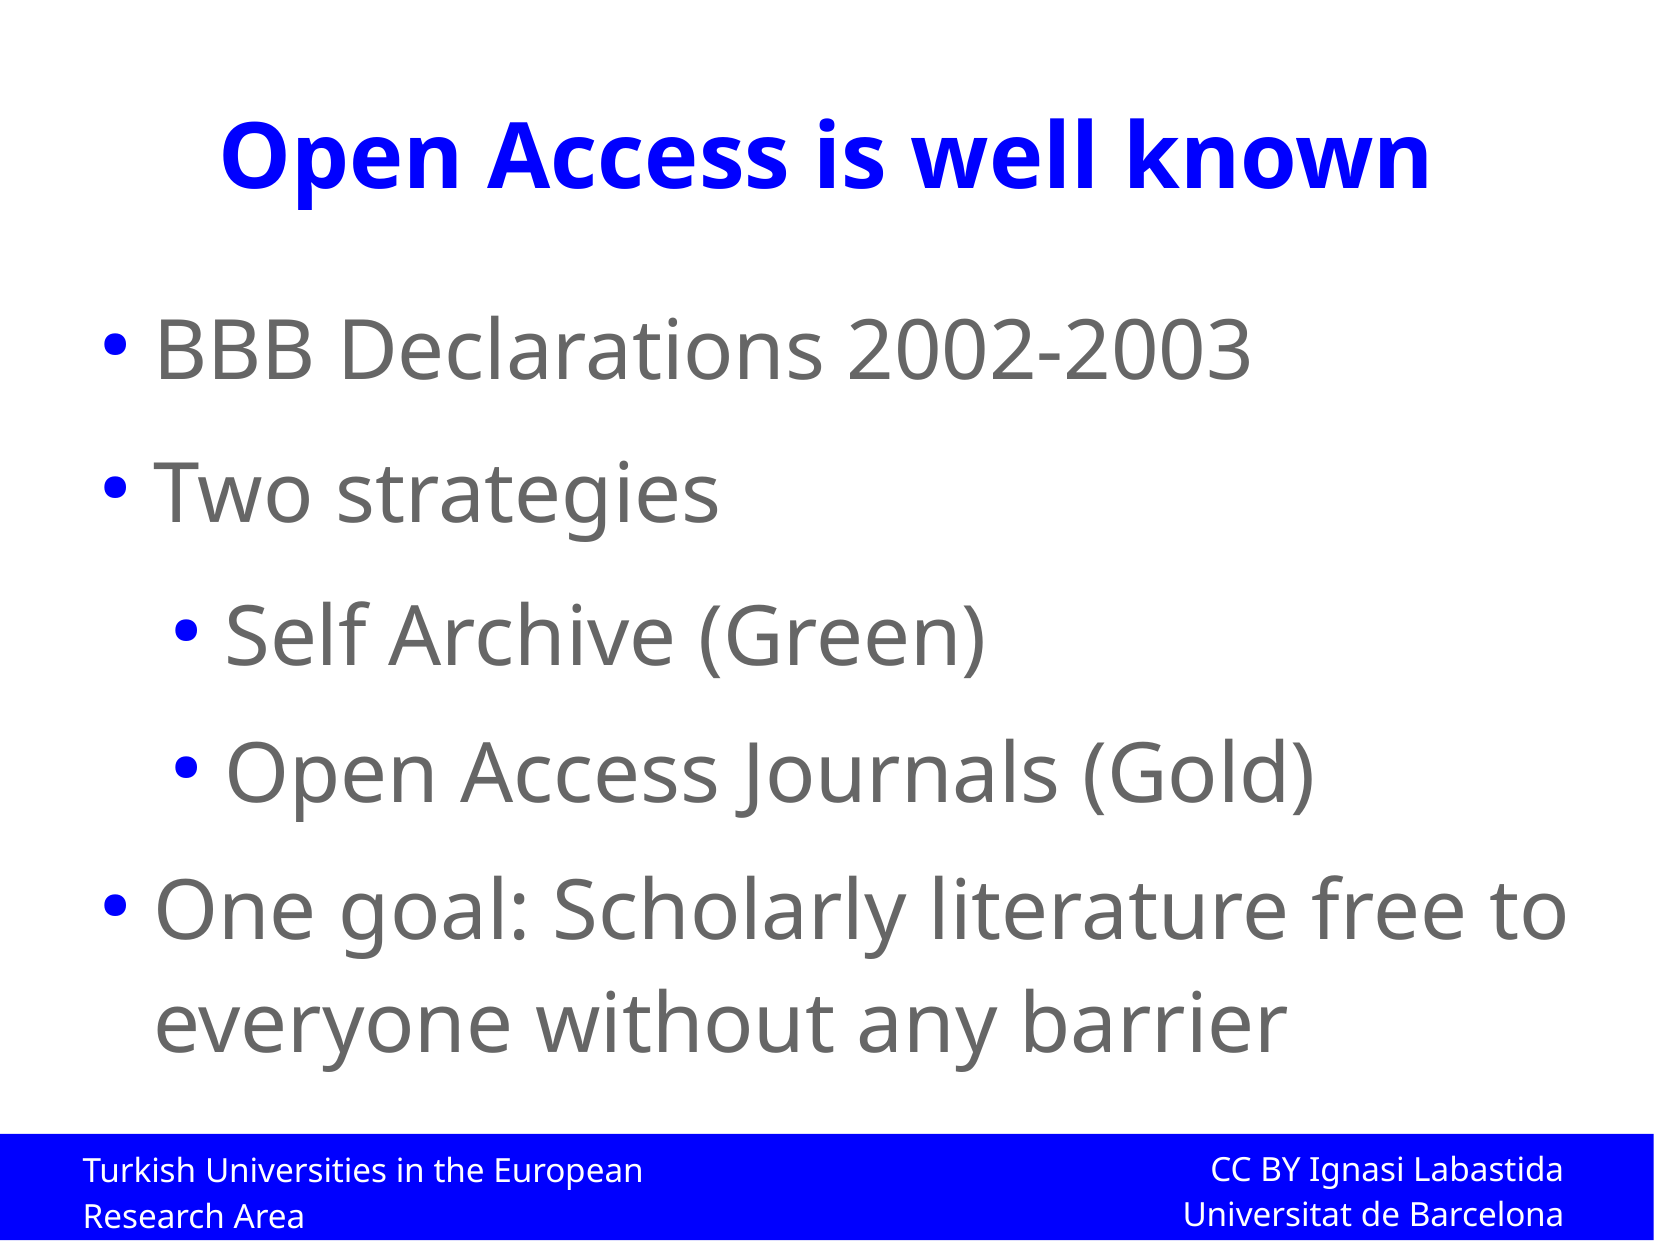

# Open Access is well known
BBB Declarations 2002-2003
Two strategies
Self Archive (Green)
Open Access Journals (Gold)
One goal: Scholarly literature free to everyone without any barrier